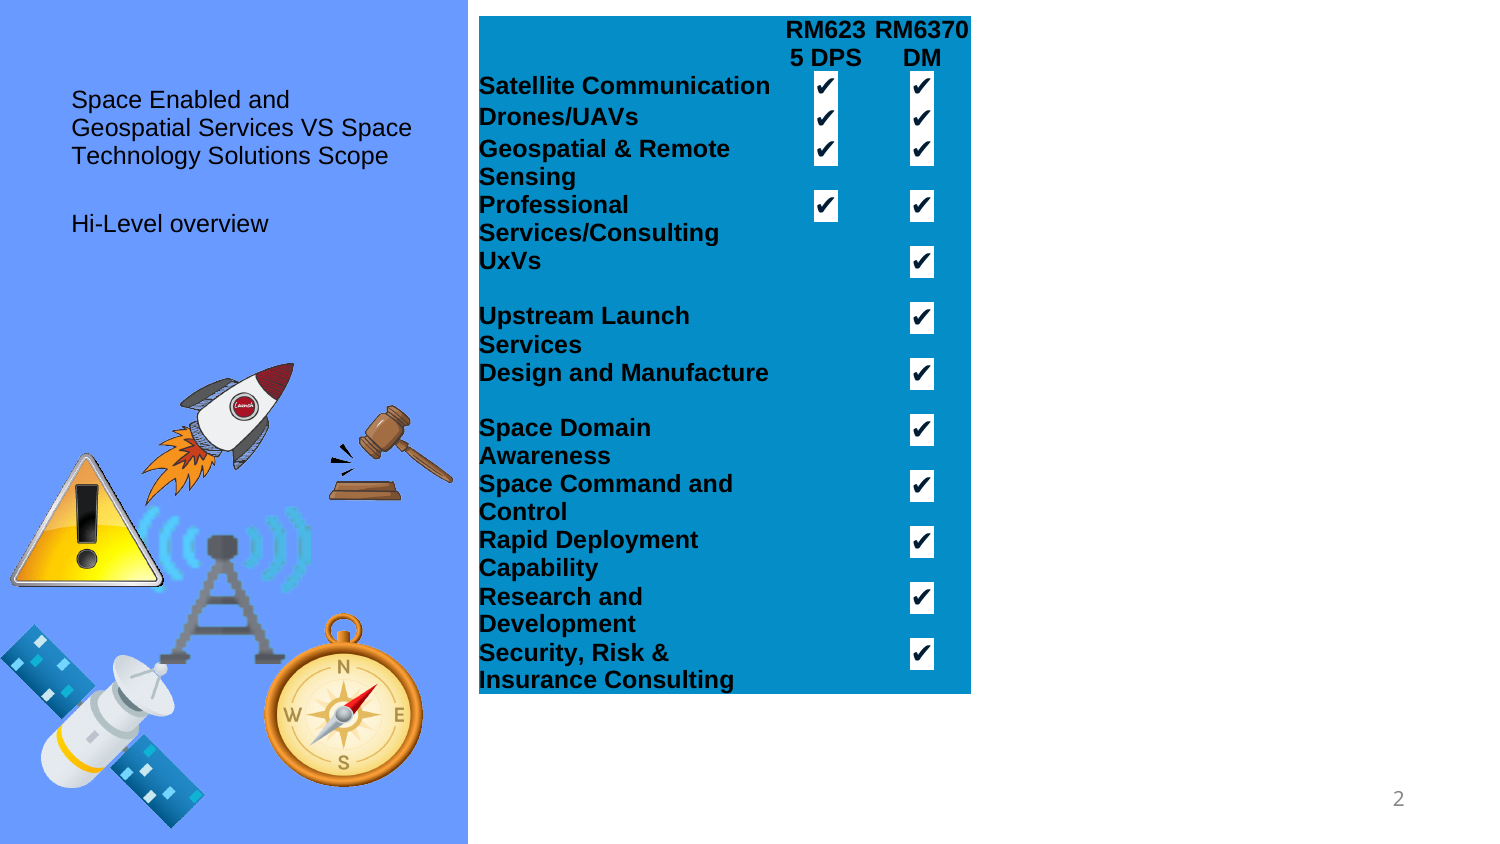

| | RM6235 DPS | RM6370 DM |
| --- | --- | --- |
| Satellite Communication | ✔ | ✔ |
| Drones/UAVs | ✔ | ✔ |
| Geospatial & Remote Sensing | ✔ | ✔ |
| Professional Services/Consulting | ✔ | ✔ |
| UxVs | | ✔ |
| Upstream Launch Services | | ✔ |
| Design and Manufacture | | ✔ |
| Space Domain Awareness | | ✔ |
| Space Command and Control | | ✔ |
| Rapid Deployment Capability | | ✔ |
| Research and Development | | ✔ |
| Security, Risk & Insurance Consulting | | ✔ |
# Space Enabled and Geospatial Services VS Space Technology Solutions Scope
Hi-Level overview